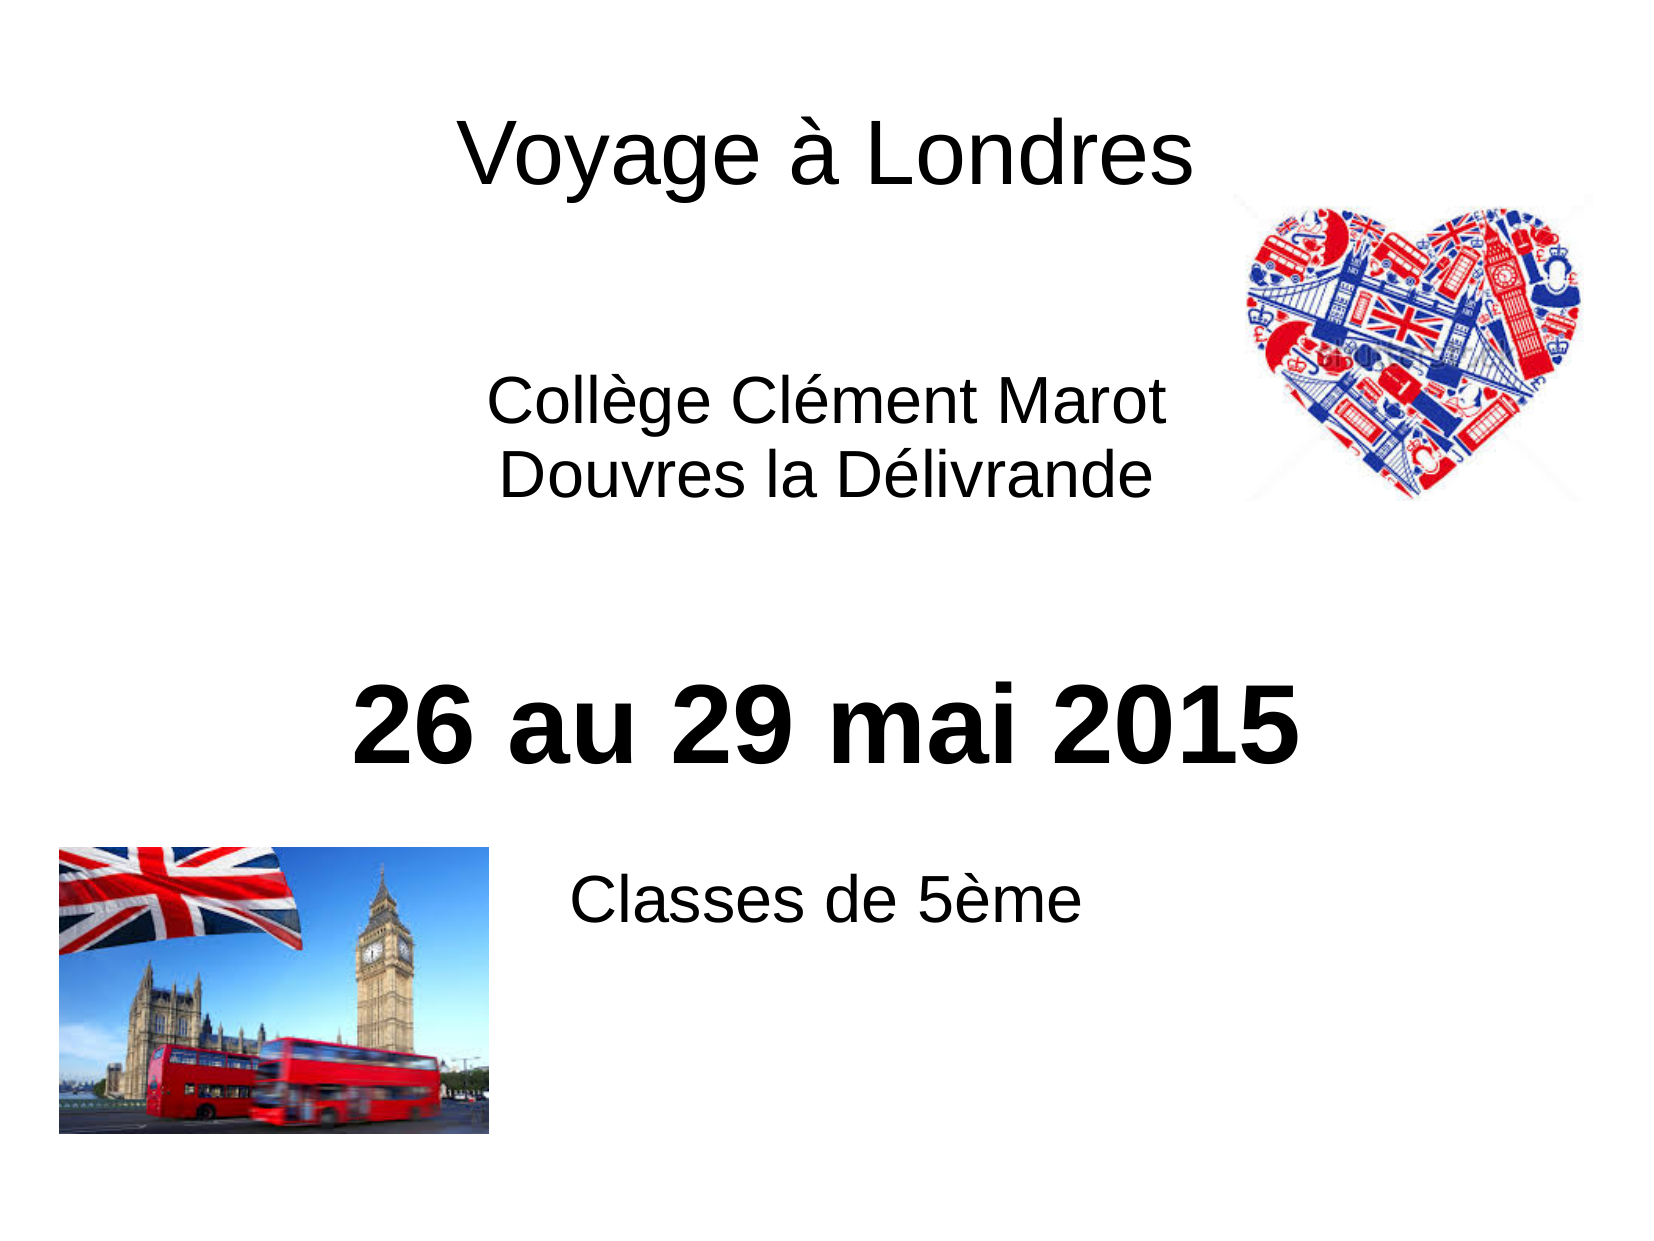

# Voyage à Londres
Collège Clément Marot
Douvres la Délivrande
26 au 29 mai 2015
Classes de 5ème